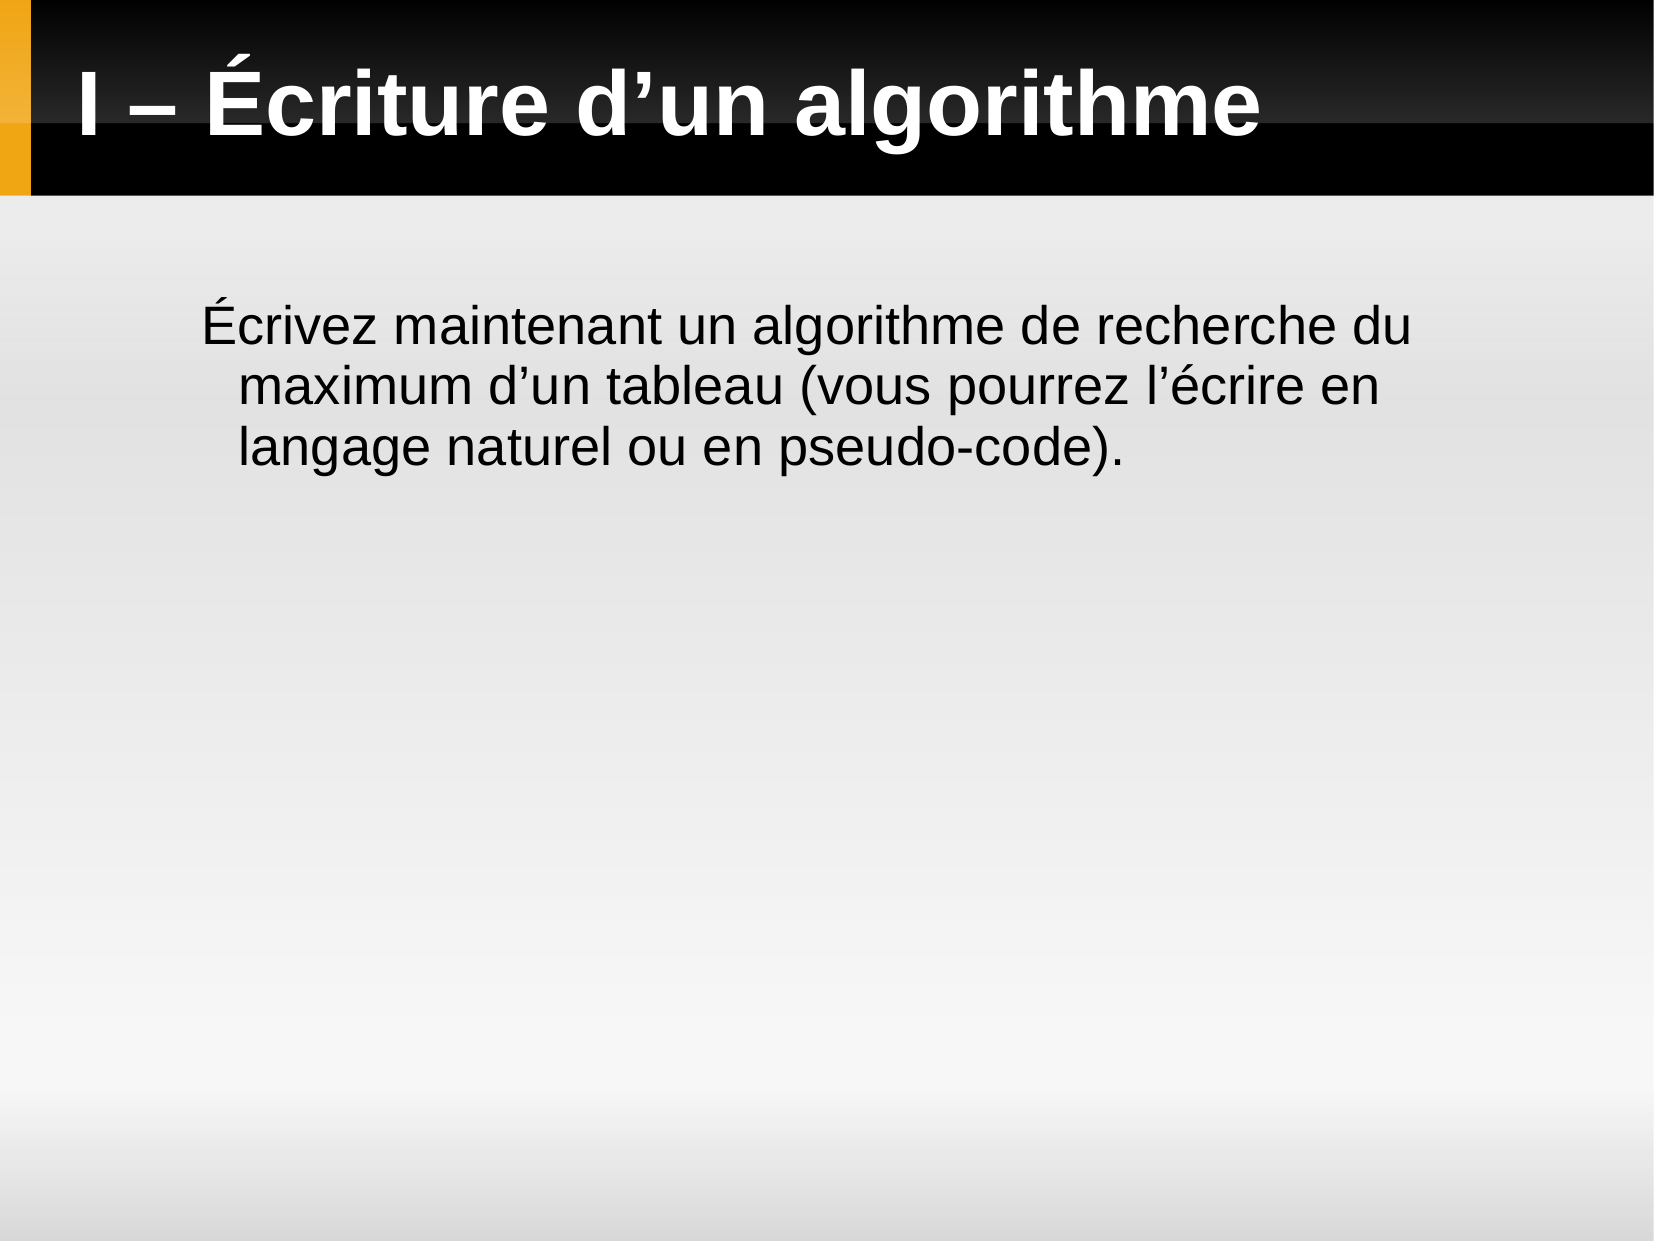

I – Écriture d’un algorithme
# Écrivez maintenant un algorithme de recherche du maximum d’un tableau (vous pourrez l’écrire en langage naturel ou en pseudo-code).